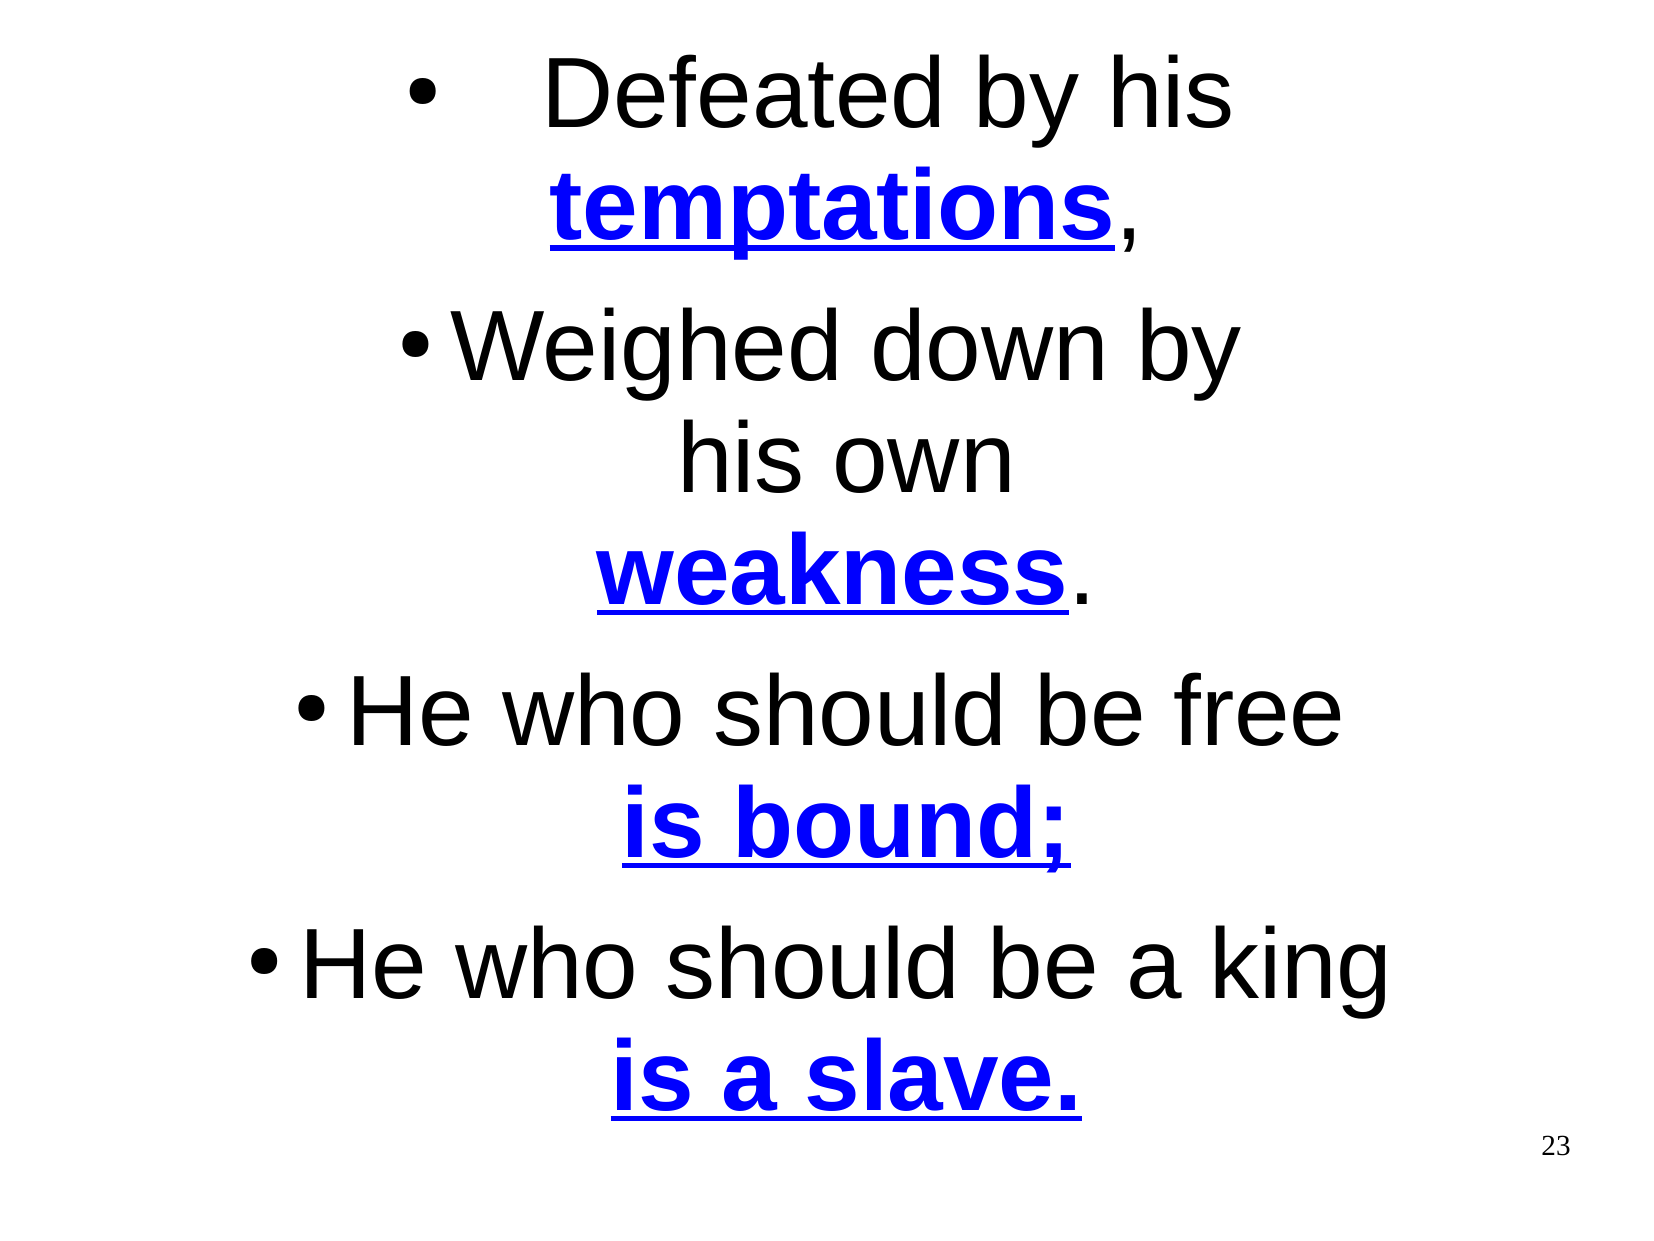

# Defeated by his temptations,
Weighed down by
his own
weakness.
He who should be free
is bound;
He who should be a king
is a slave.
23